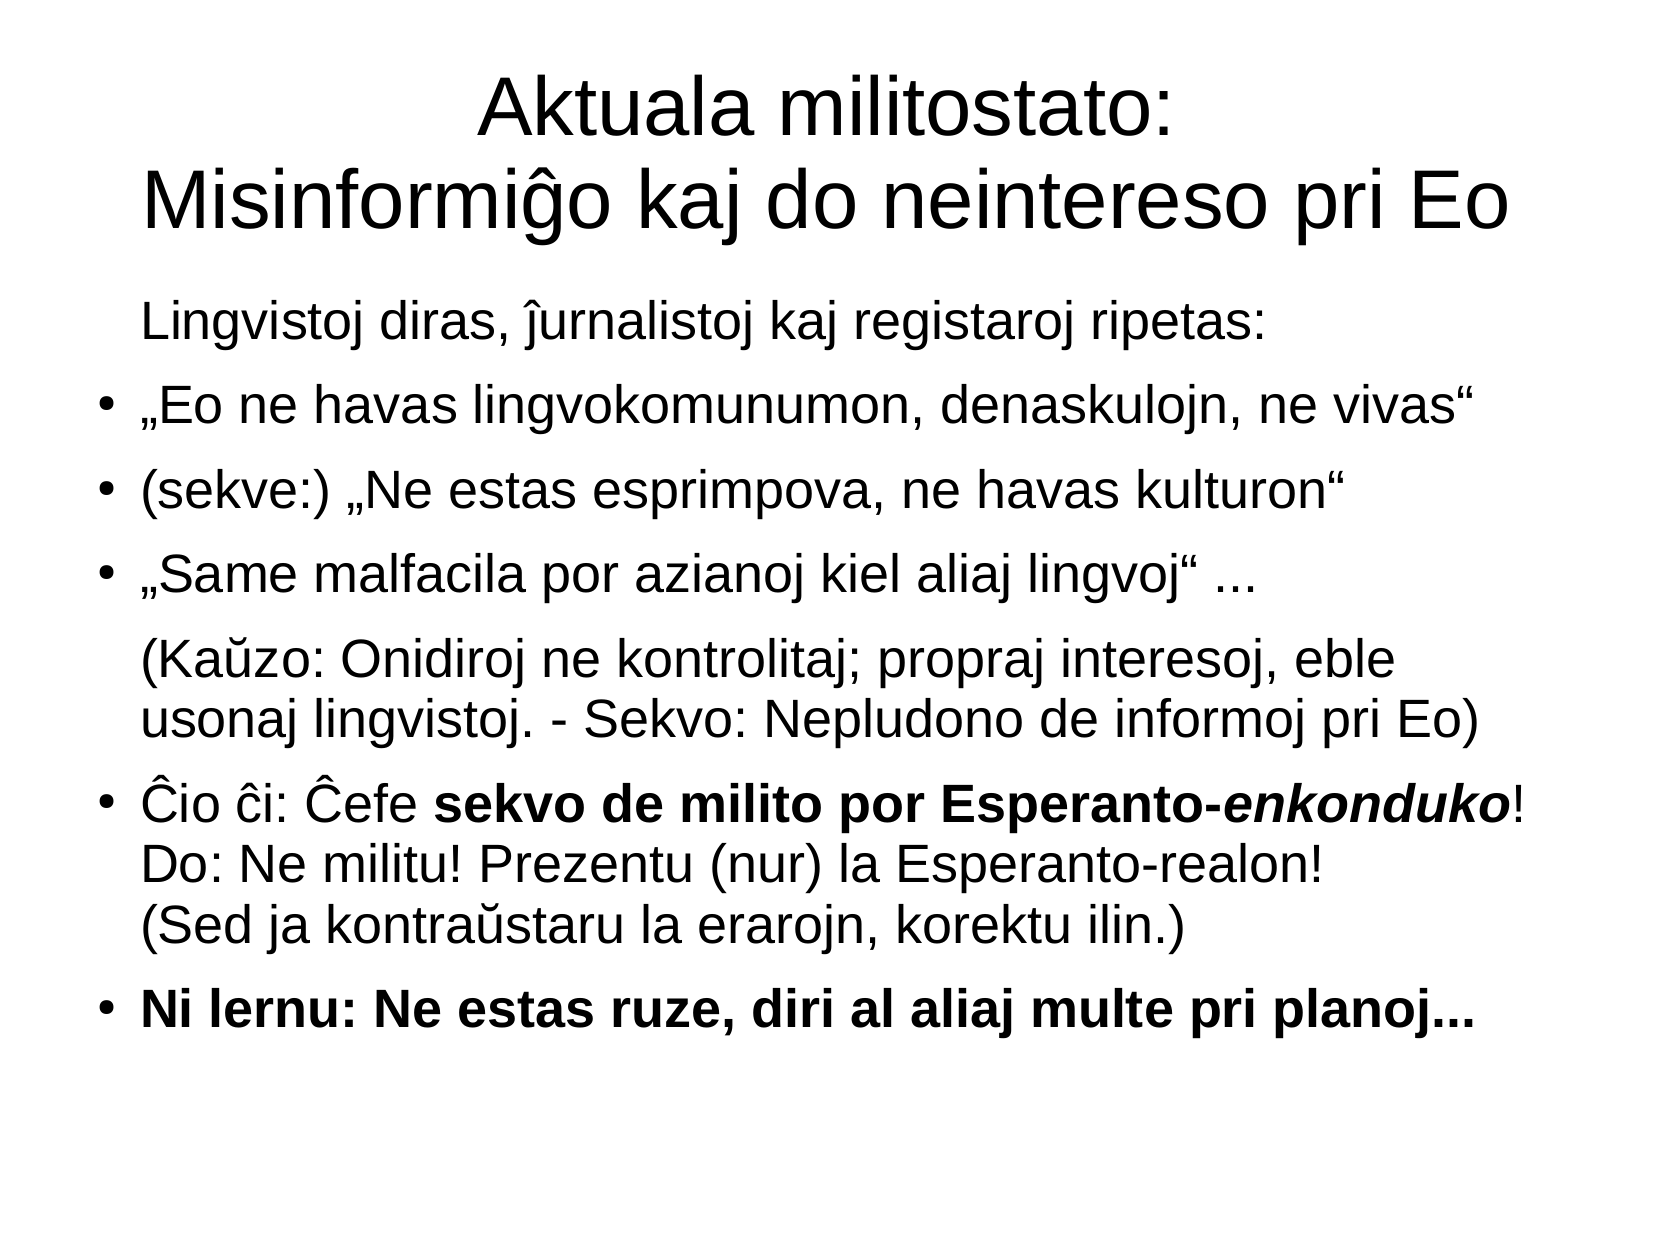

# Aktuala militostato: Misinformiĝo kaj do neintereso pri Eo
Lingvistoj diras, ĵurnalistoj kaj registaroj ripetas:
„Eo ne havas lingvokomunumon, denaskulojn, ne vivas“
(sekve:) „Ne estas esprimpova, ne havas kulturon“
„Same malfacila por azianoj kiel aliaj lingvoj“ ...
(Kaŭzo: Onidiroj ne kontrolitaj; propraj interesoj, eble usonaj lingvistoj. - Sekvo: Nepludono de informoj pri Eo)
Ĉio ĉi: Ĉefe sekvo de milito por Esperanto-enkonduko!
Do: Ne militu! Prezentu (nur) la Esperanto-realon!
(Sed ja kontraŭstaru la erarojn, korektu ilin.)
Ni lernu: Ne estas ruze, diri al aliaj multe pri planoj...